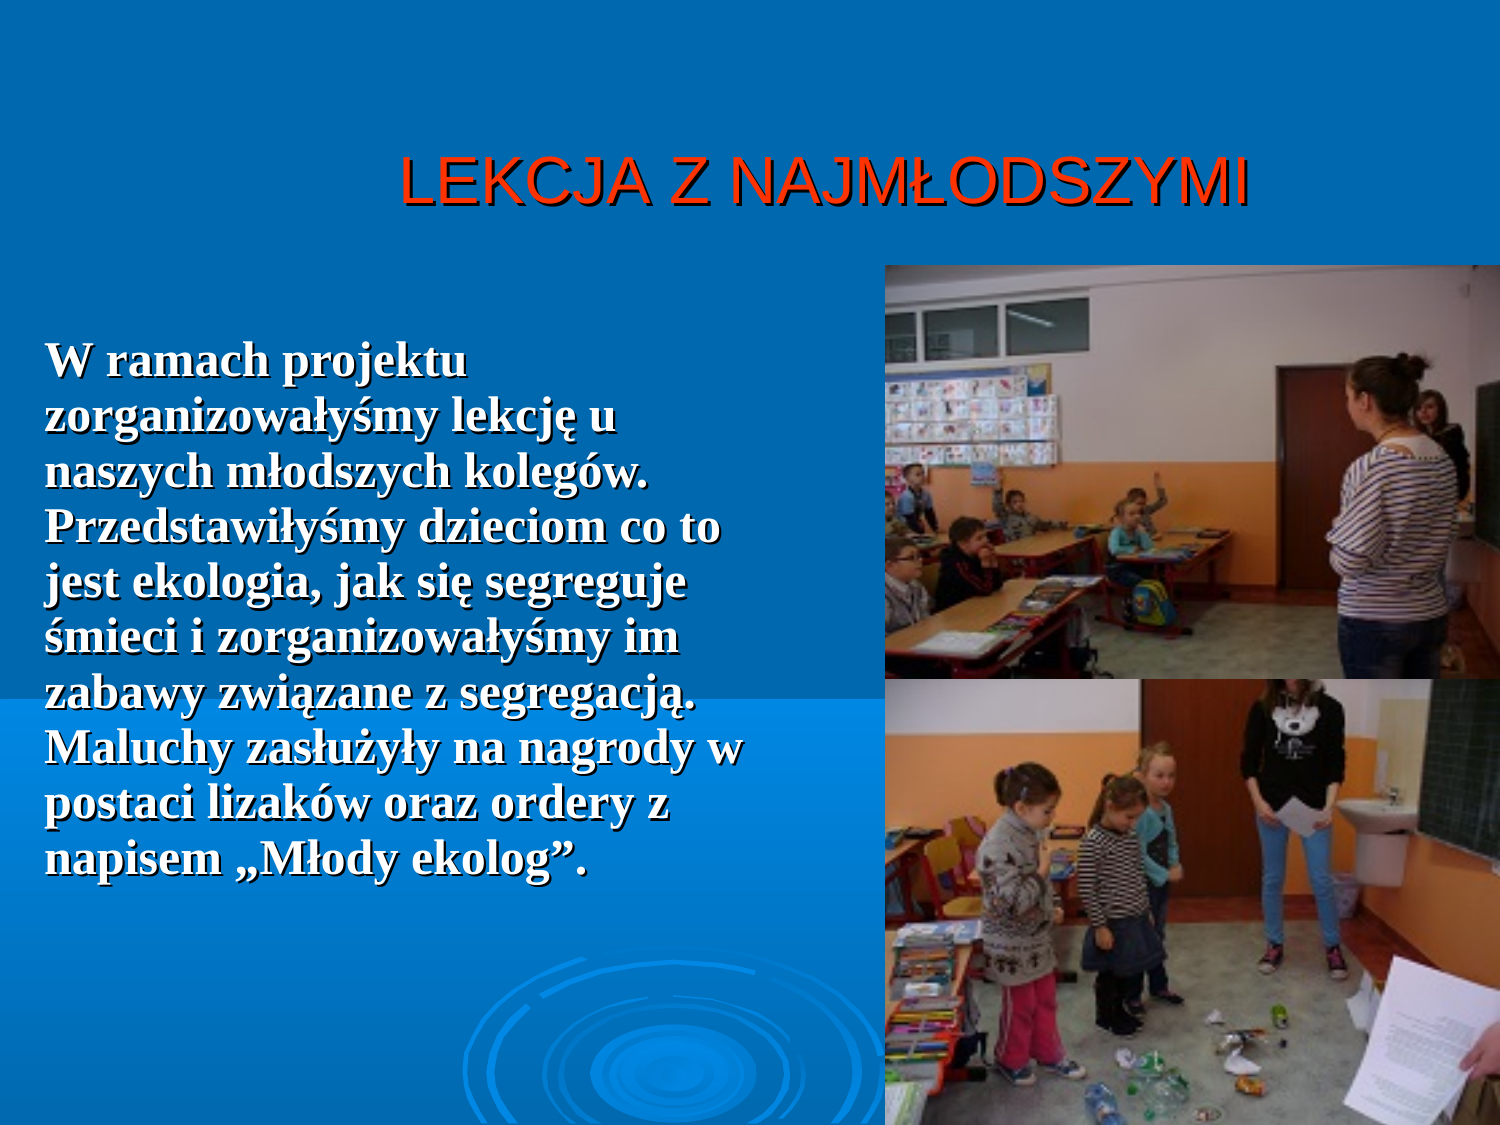

# LEKCJA Z NAJMŁODSZYMI
W ramach projektu zorganizowałyśmy lekcję u naszych młodszych kolegów. Przedstawiłyśmy dzieciom co to jest ekologia, jak się segreguje śmieci i zorganizowałyśmy im zabawy związane z segregacją. Maluchy zasłużyły na nagrody w postaci lizaków oraz ordery z napisem „Młody ekolog”.